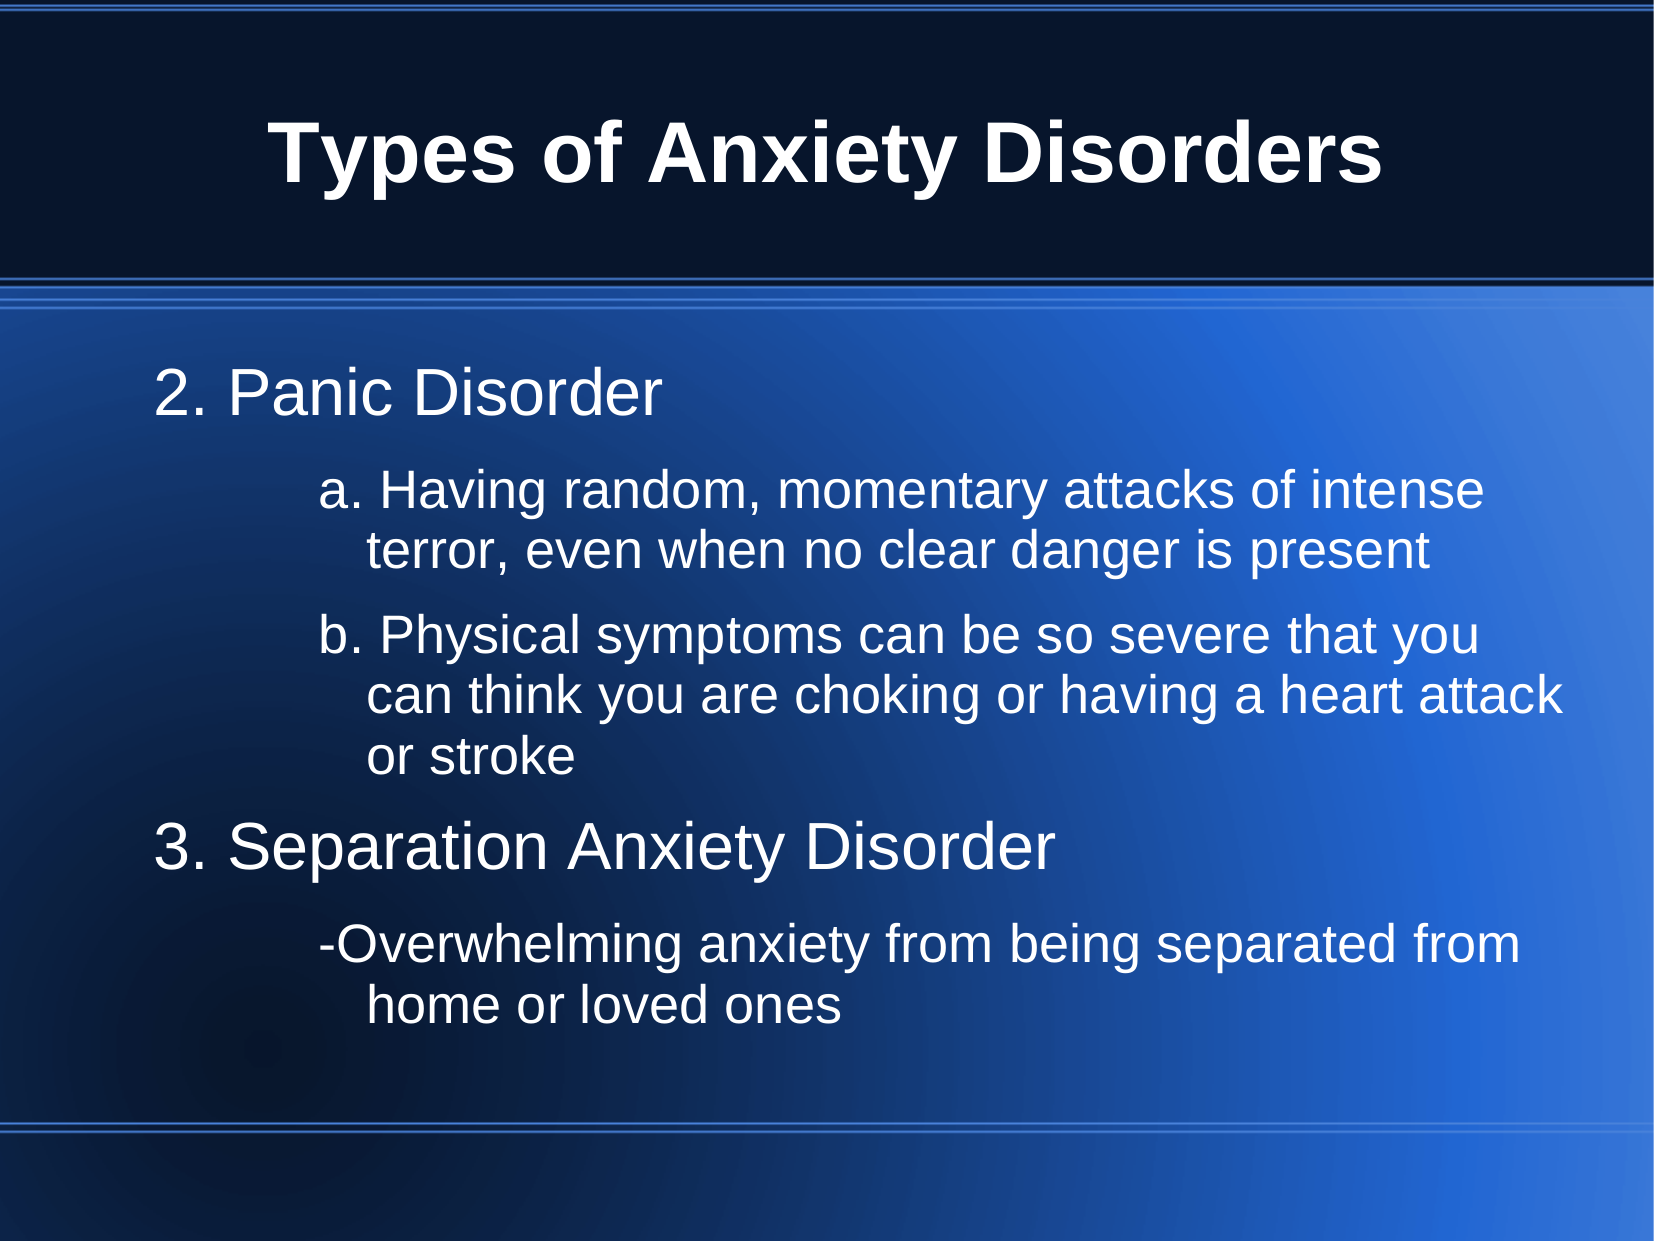

# Types of Anxiety Disorders
2. Panic Disorder
a. Having random, momentary attacks of intense terror, even when no clear danger is present
b. Physical symptoms can be so severe that you can think you are choking or having a heart attack or stroke
3. Separation Anxiety Disorder
-Overwhelming anxiety from being separated from home or loved ones